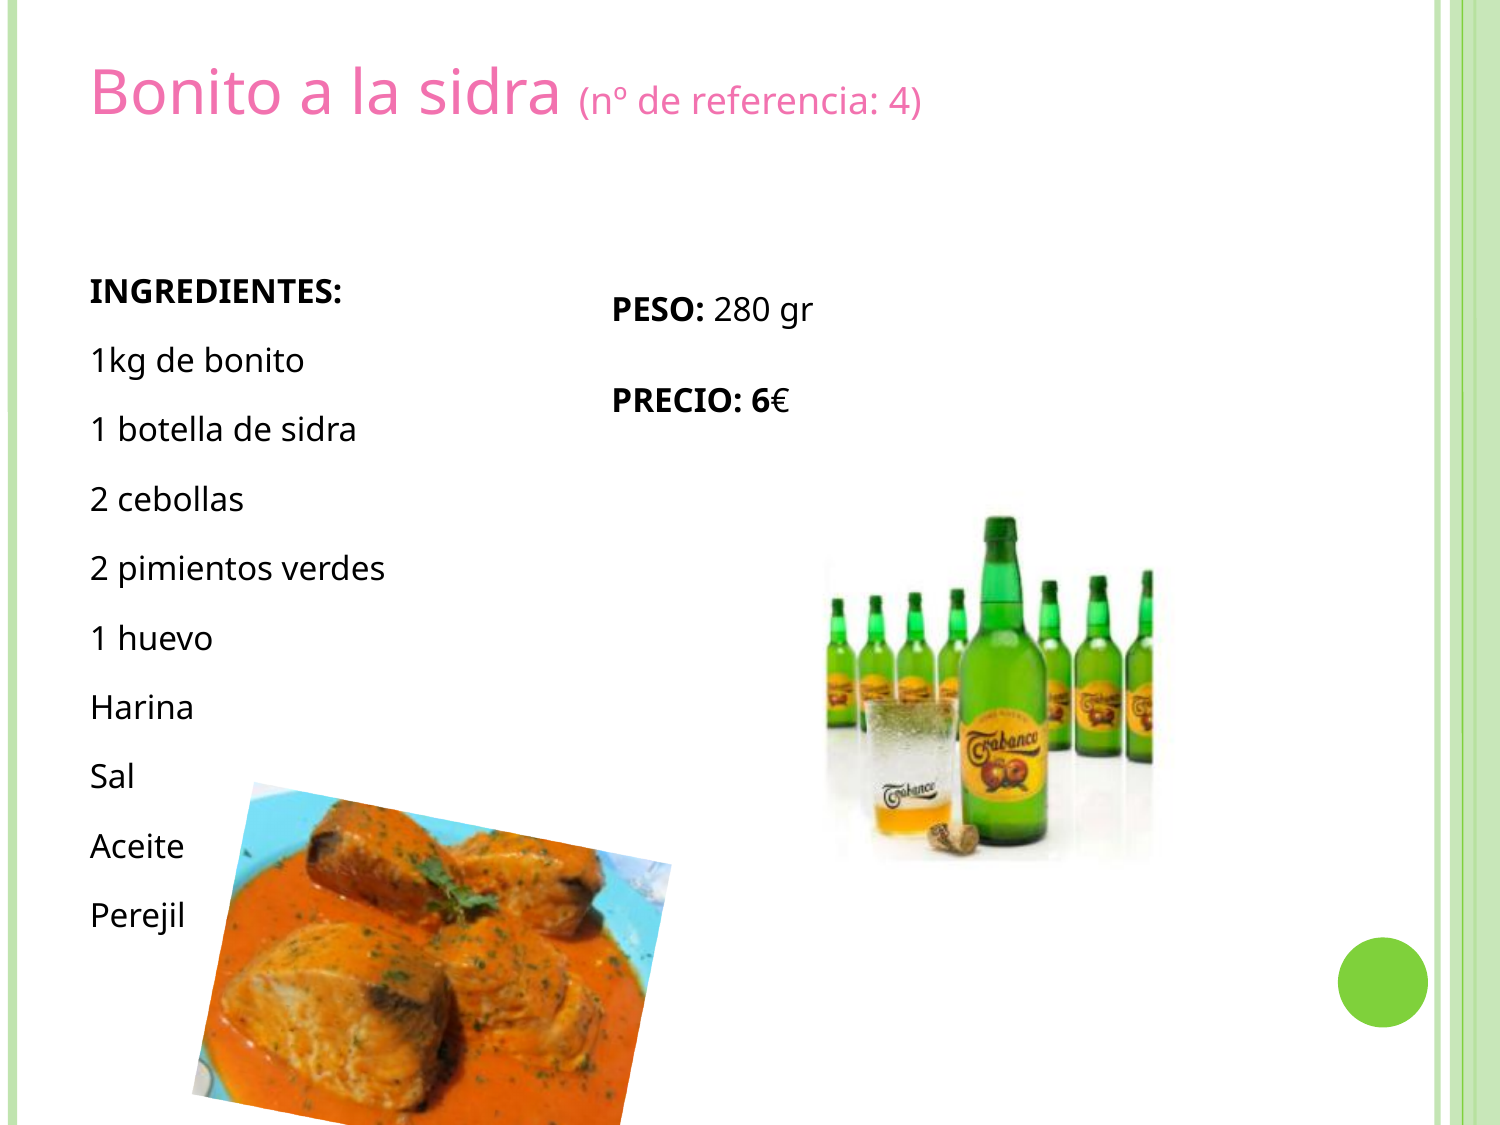

# Bonito a la sidra (nº de referencia: 4)
INGREDIENTES:
1kg de bonito
1 botella de sidra
2 cebollas
2 pimientos verdes
1 huevo
Harina
Sal
Aceite
Perejil
PESO: 280 gr
PRECIO: 6€